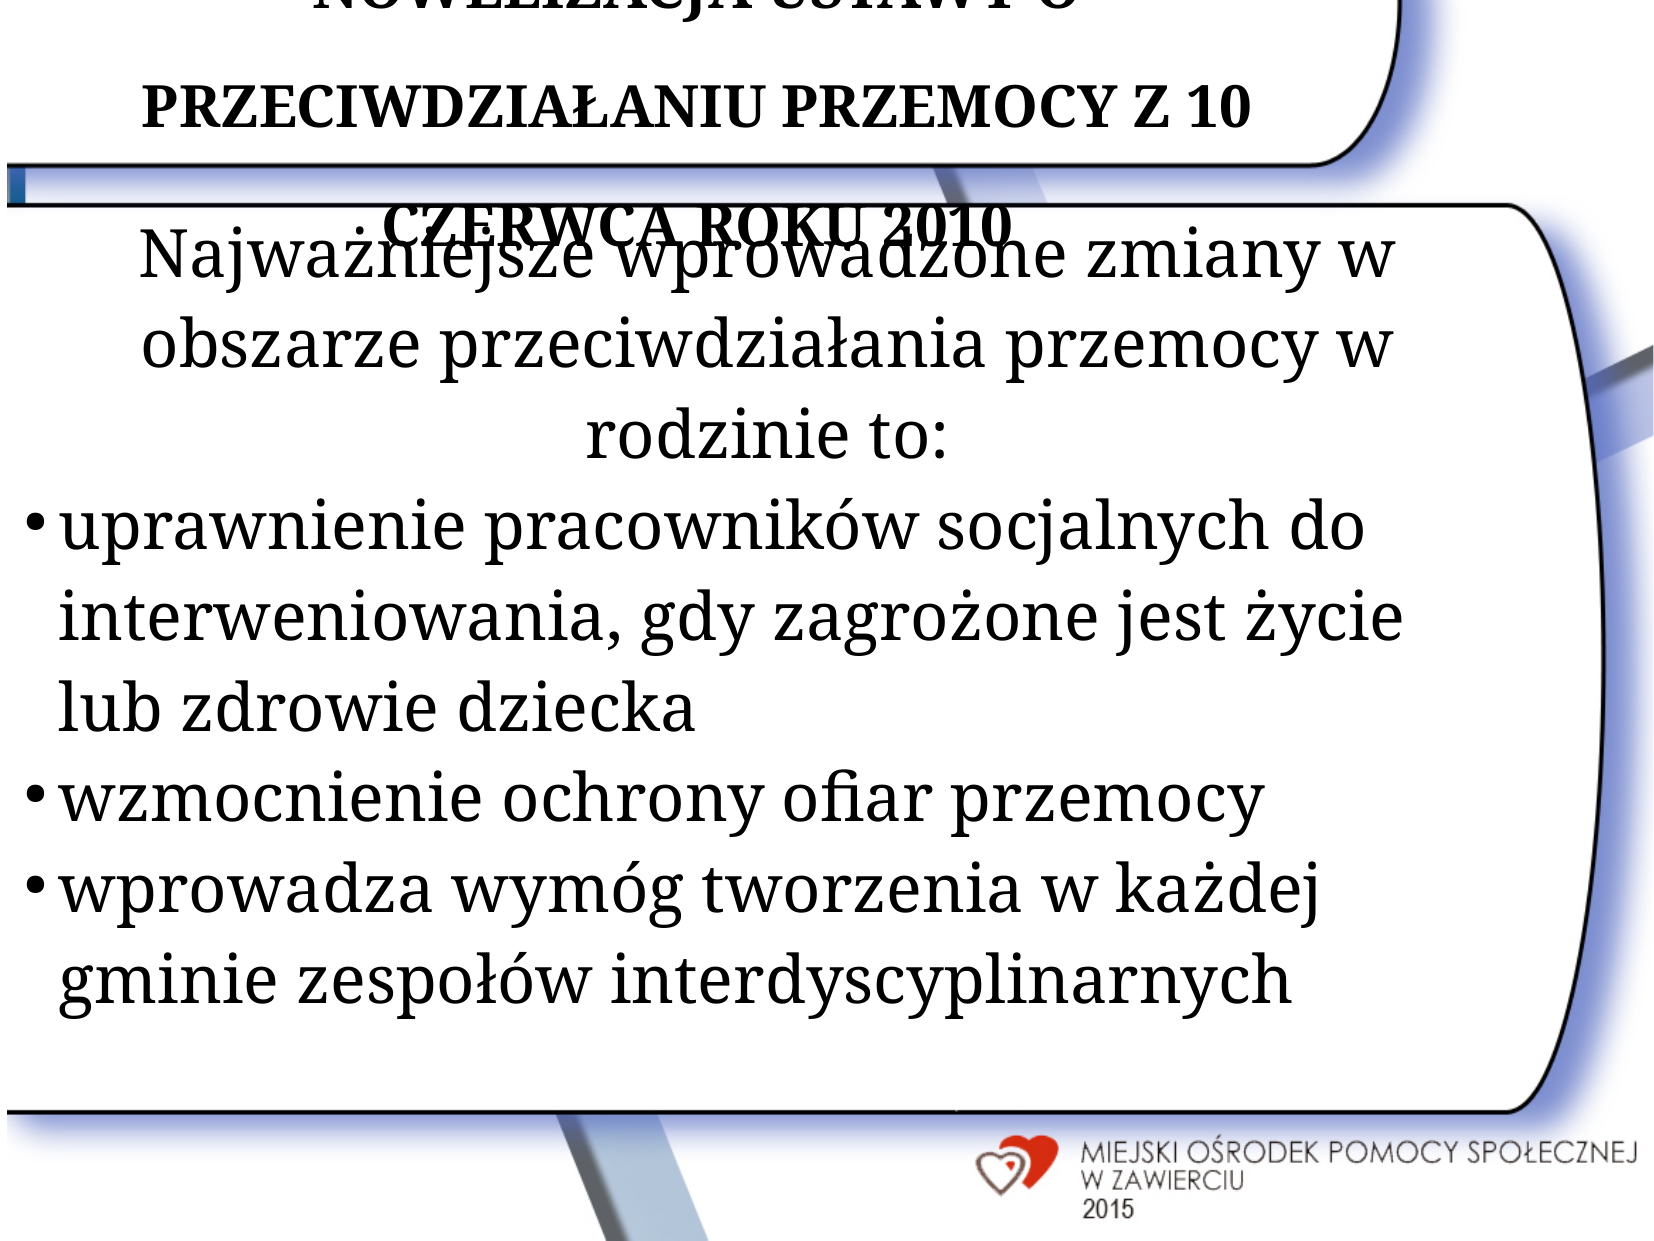

# NOWELIZACJA USTAWY O PRZECIWDZIAŁANIU PRZEMOCY Z 10 CZERWCA ROKU 2010
Najważniejsze wprowadzone zmiany w obszarze przeciwdziałania przemocy w rodzinie to:
uprawnienie pracowników socjalnych do interweniowania, gdy zagrożone jest życie lub zdrowie dziecka
wzmocnienie ochrony ofiar przemocy
wprowadza wymóg tworzenia w każdej gminie zespołów interdyscyplinarnych